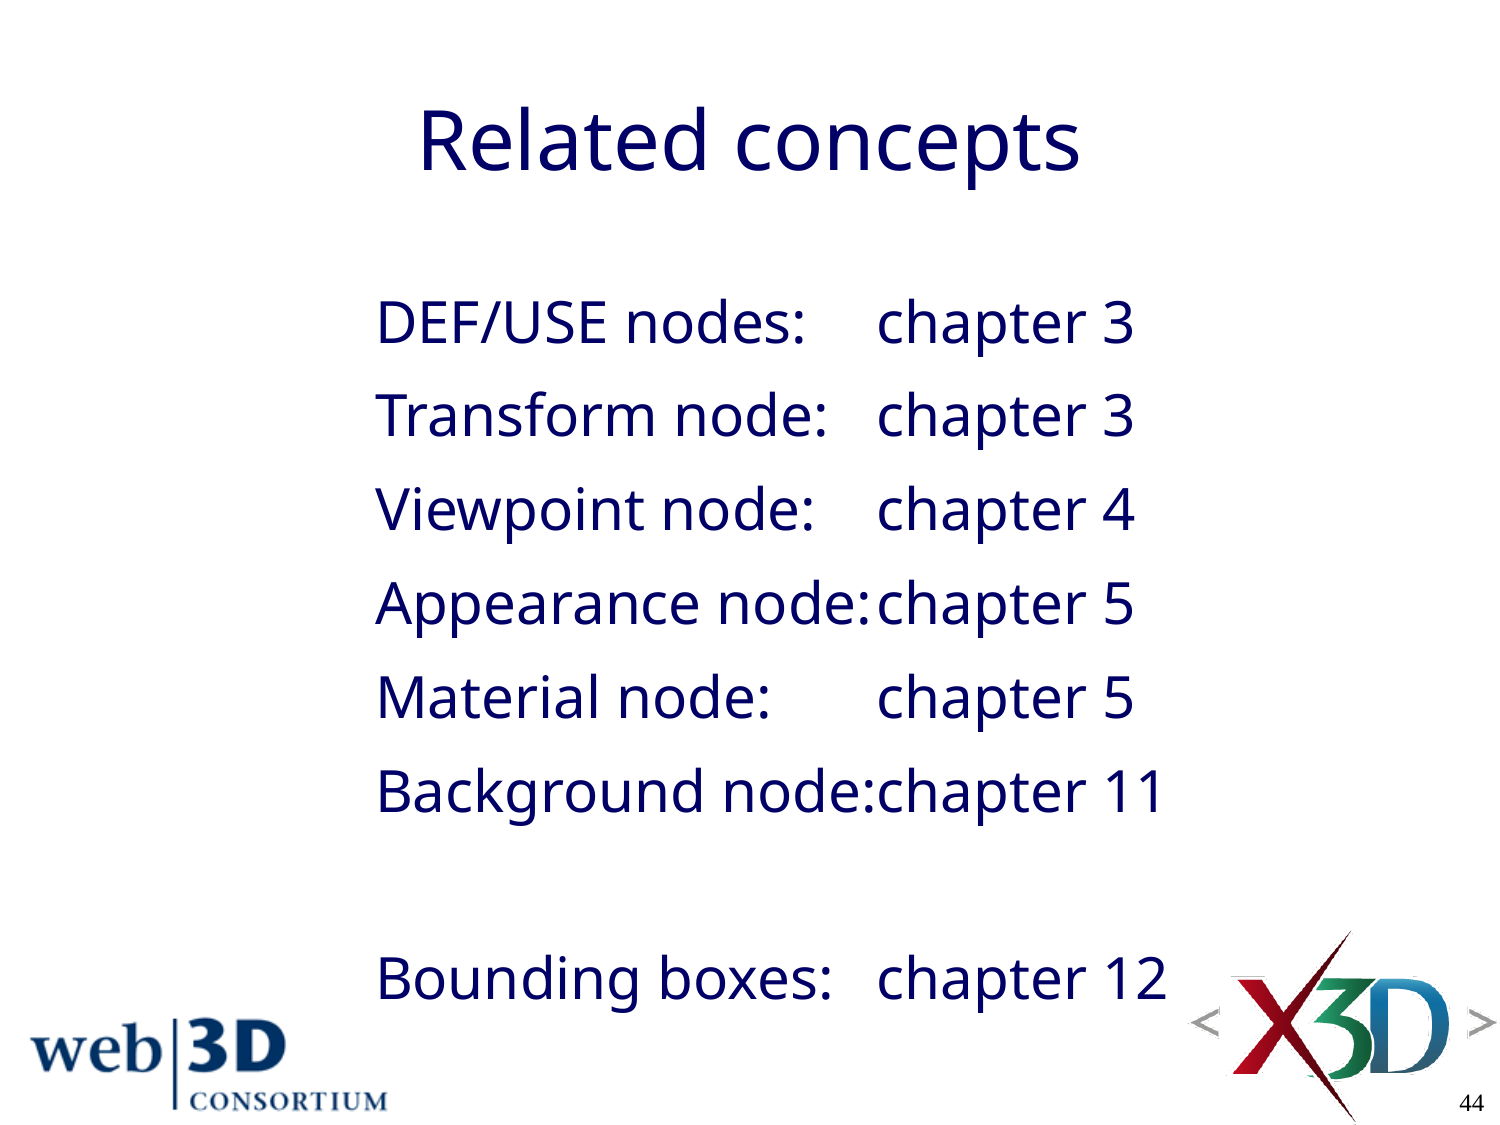

# Related concepts
DEF/USE nodes:	chapter 3
Transform node:	chapter 3
Viewpoint node:	chapter 4
Appearance node:	chapter 5
Material node: 	chapter 5
Background node:	chapter 11
Bounding boxes:	chapter 12